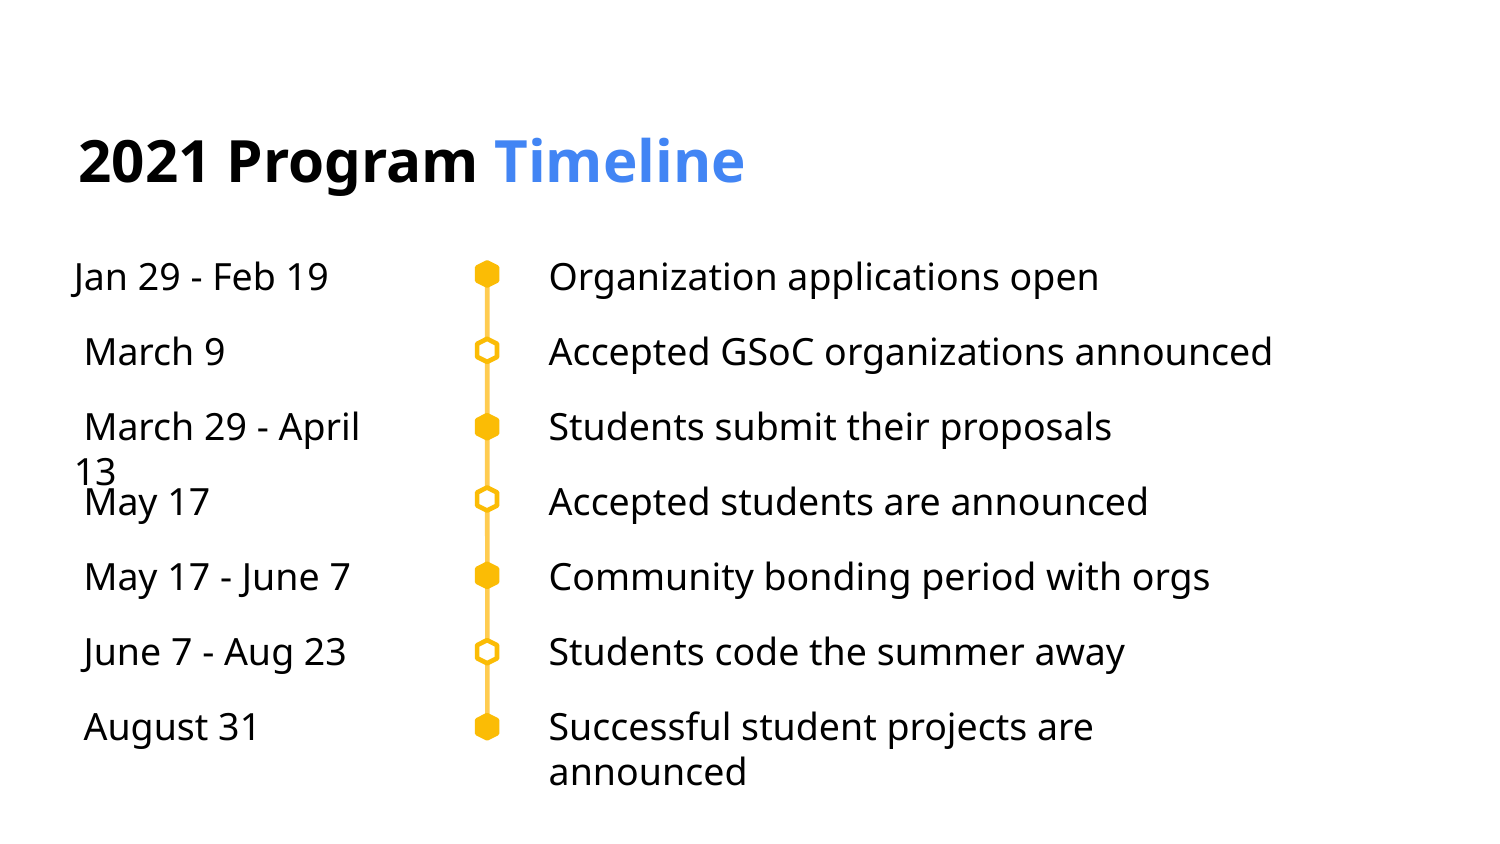

# 2021 Program Timeline
Jan 29 - Feb 19
Organization applications open
 March 9
Accepted GSoC organizations announced
 March 29 - April 13
Students submit their proposals
 May 17
Accepted students are announced
 May 17 - June 7
Community bonding period with orgs
 June 7 - Aug 23
Students code the summer away
 August 31
Successful student projects are announced